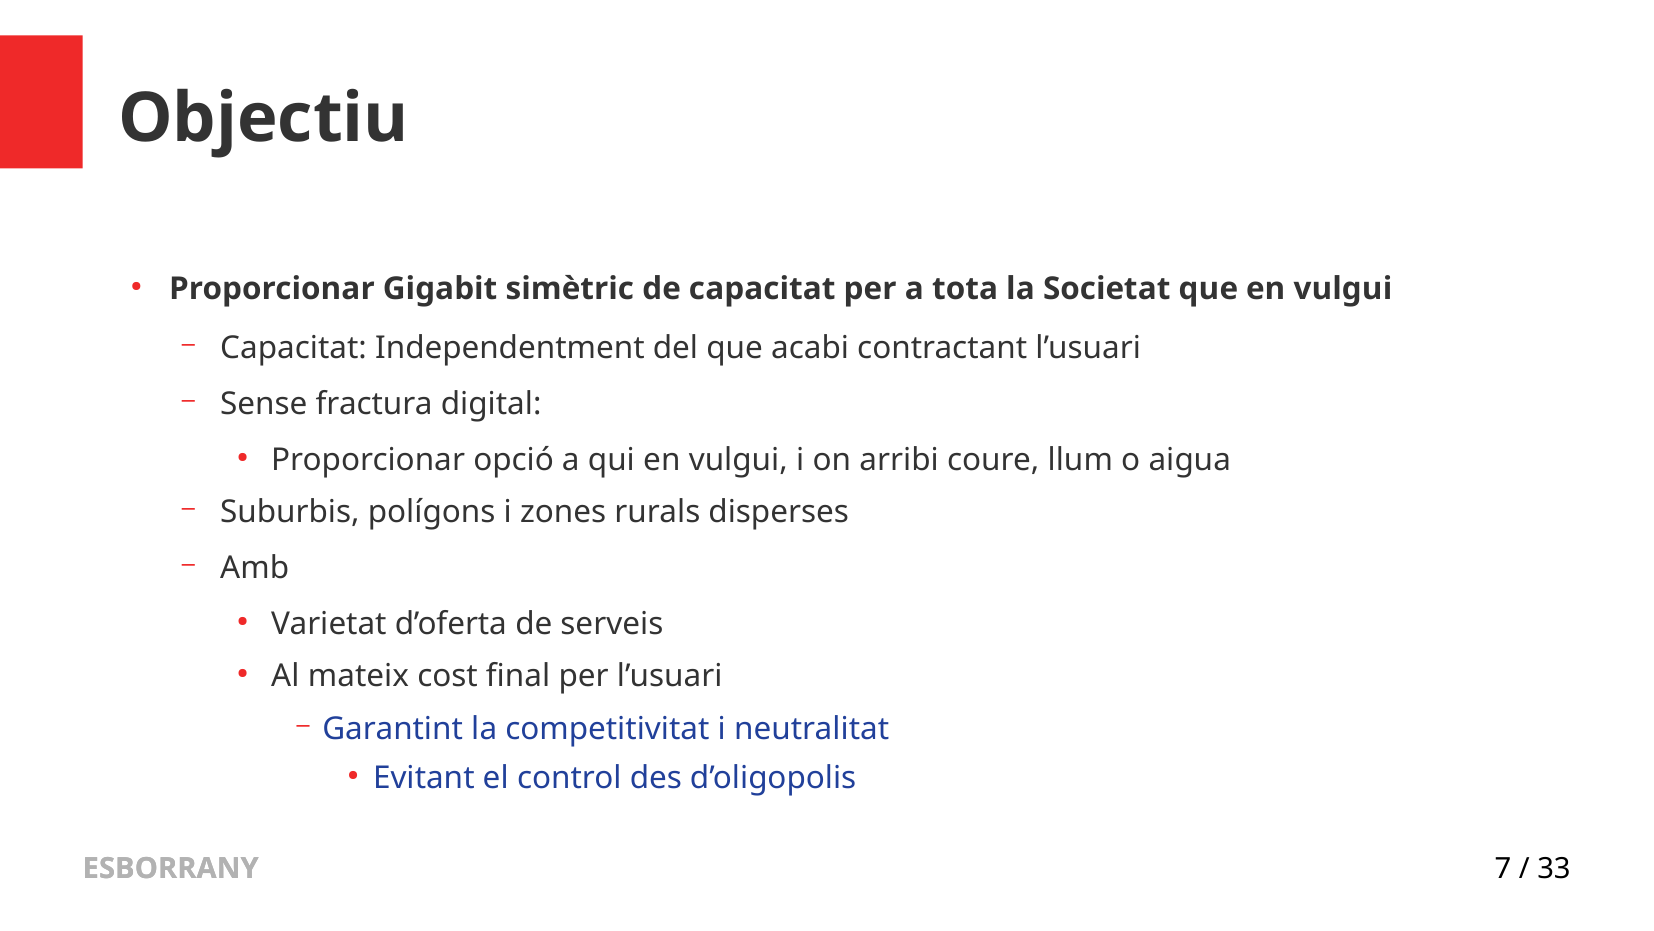

# Objectiu
Proporcionar Gigabit simètric de capacitat per a tota la Societat que en vulgui
Capacitat: Independentment del que acabi contractant l’usuari
Sense fractura digital:
Proporcionar opció a qui en vulgui, i on arribi coure, llum o aigua
Suburbis, polígons i zones rurals disperses
Amb
Varietat d’oferta de serveis
Al mateix cost final per l’usuari
Garantint la competitivitat i neutralitat
Evitant el control des d’oligopolis
7